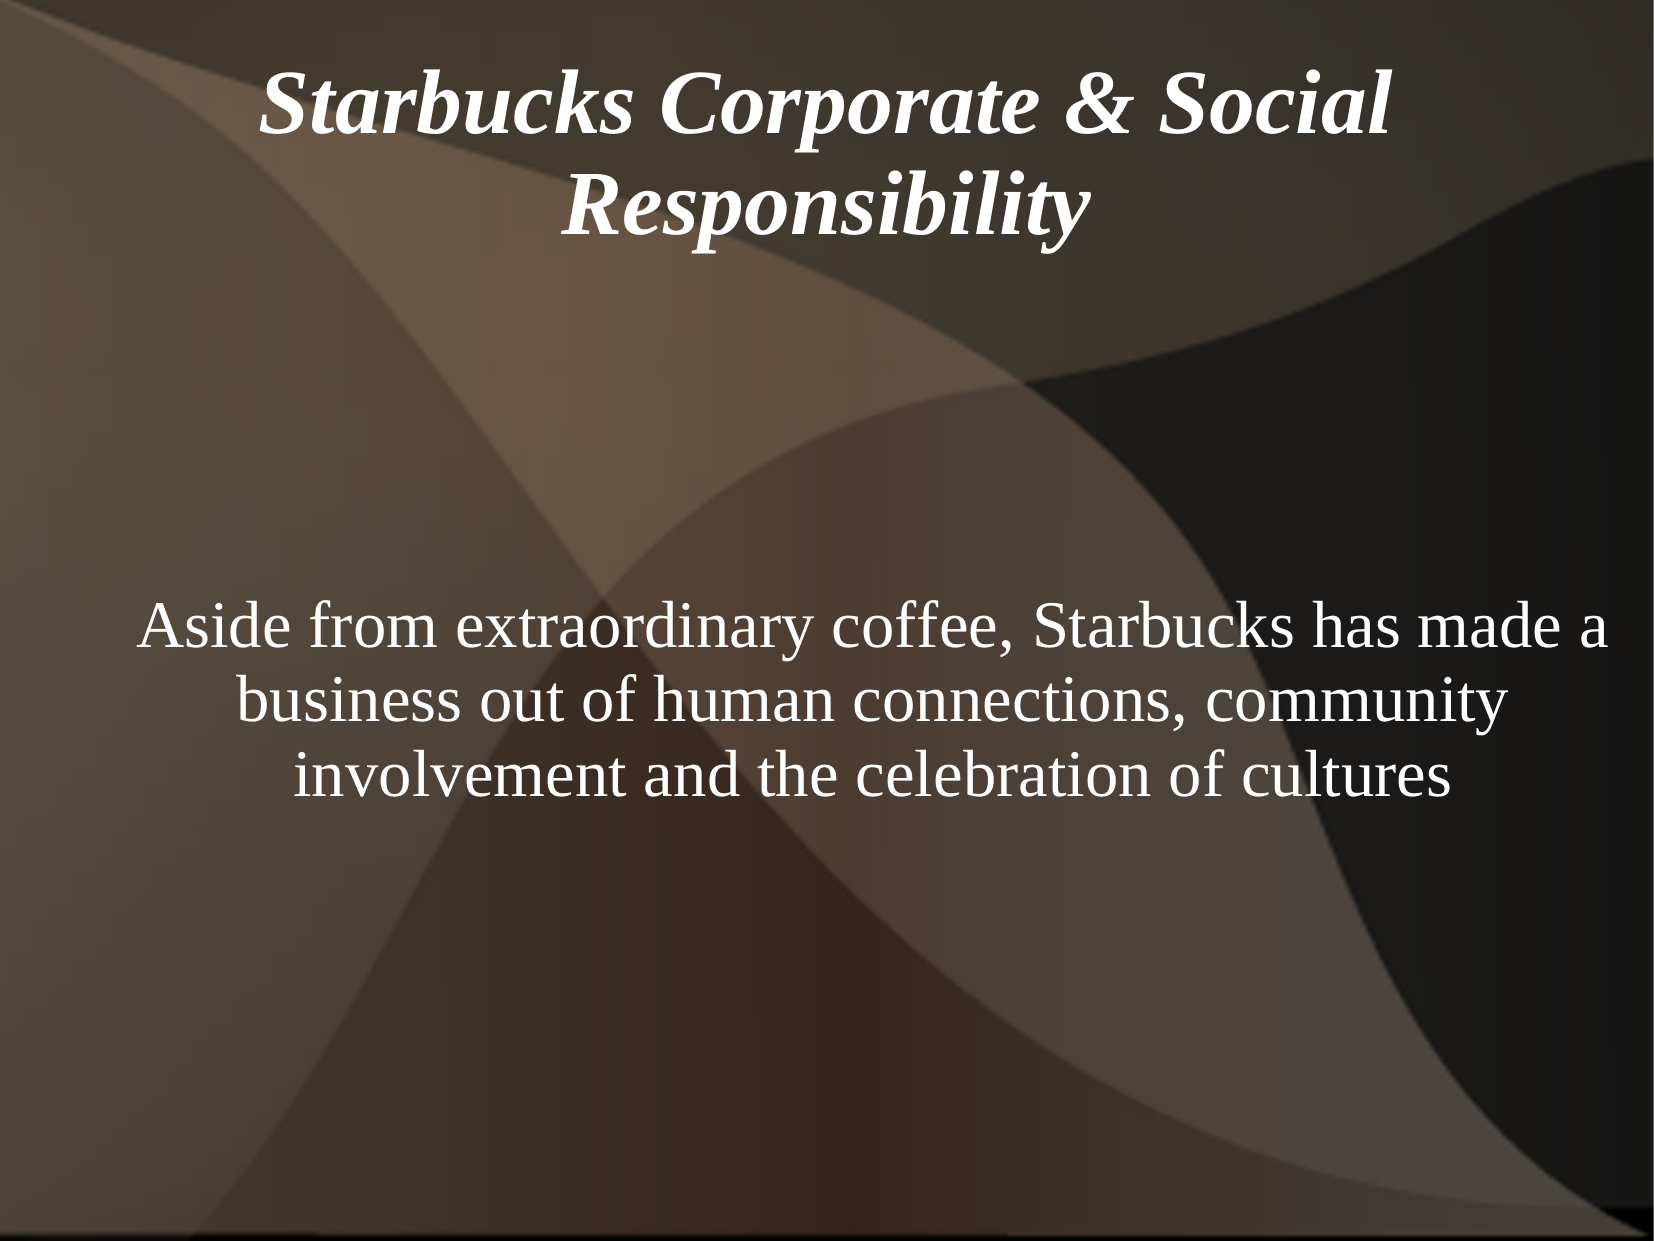

# Starbucks Corporate & Social Responsibility
Aside from extraordinary coffee, Starbucks has made a business out of human connections, community involvement and the celebration of cultures